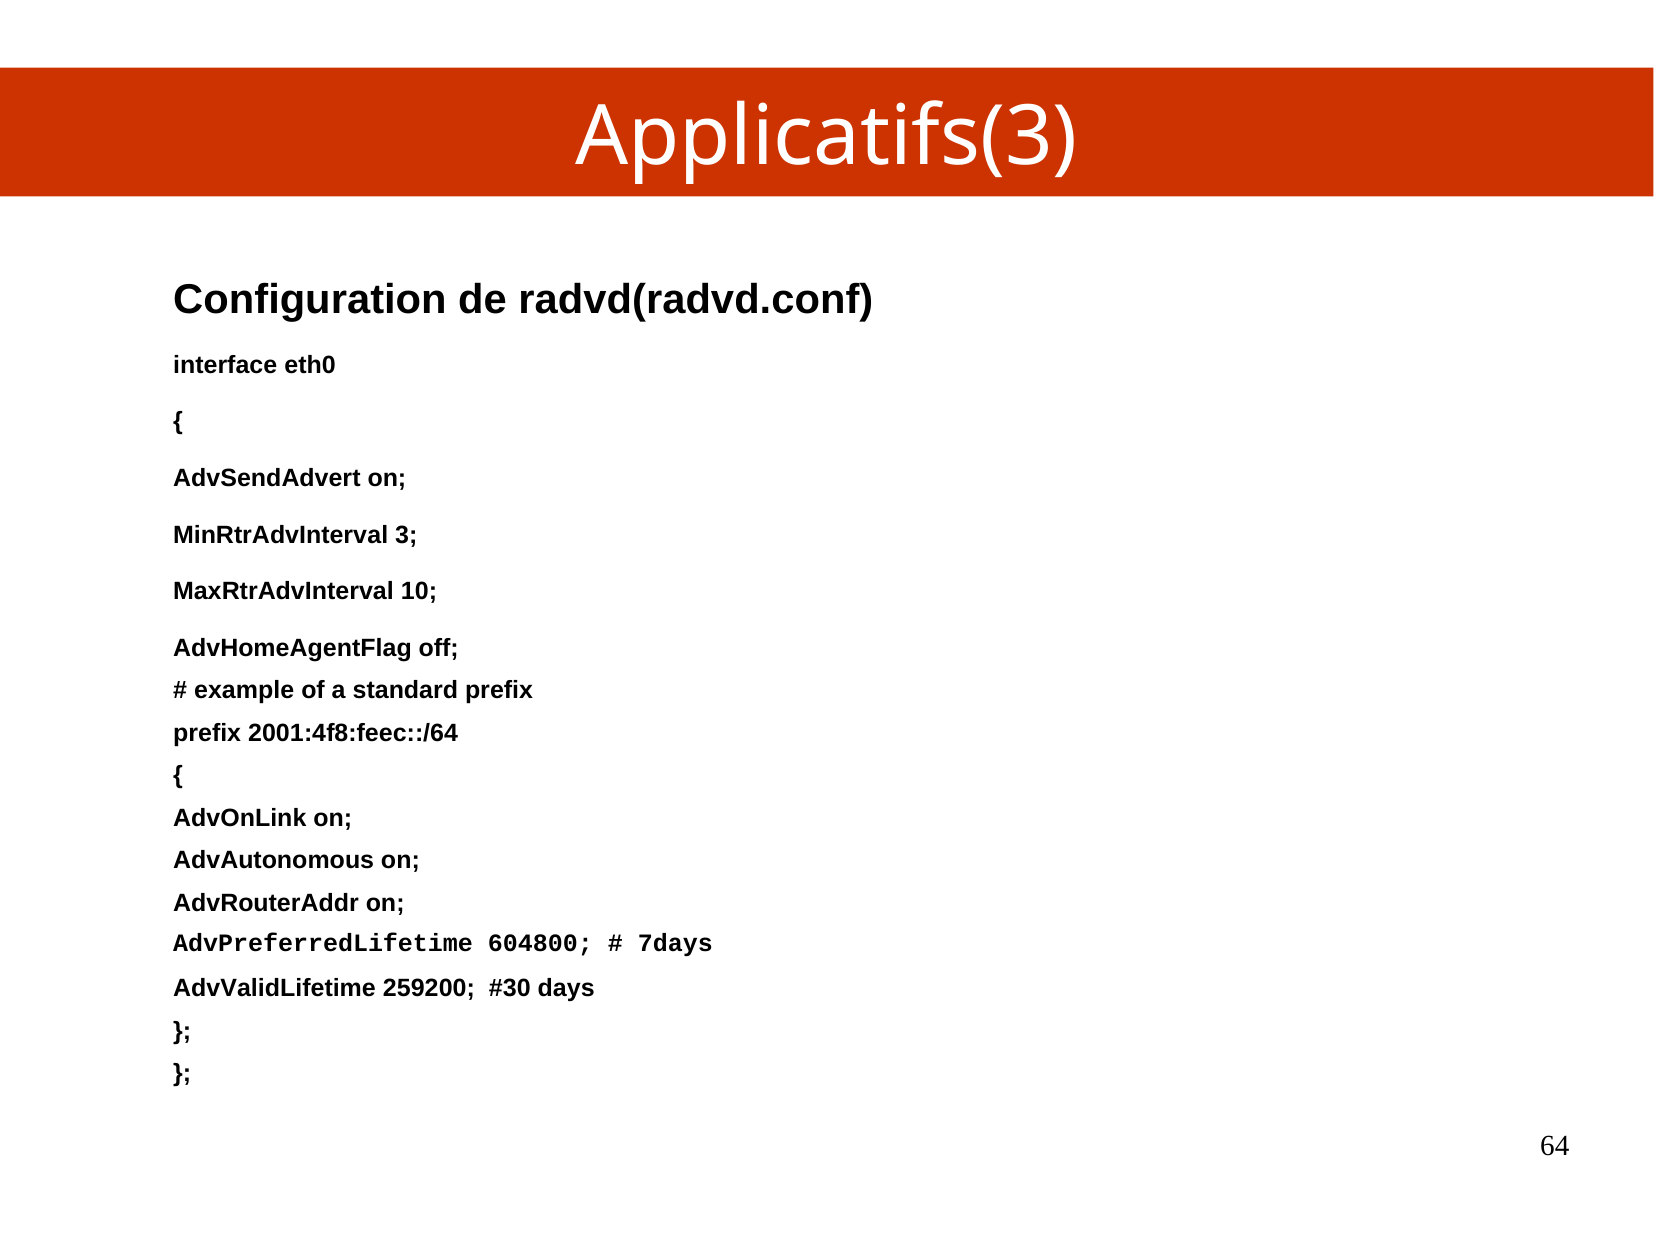

# Applicatifs(3)‏
Configuration de radvd(radvd.conf)‏
interface eth0
{
AdvSendAdvert on;
MinRtrAdvInterval 3;
MaxRtrAdvInterval 10;
AdvHomeAgentFlag off;
# example of a standard prefix
prefix 2001:4f8:feec::/64
{
AdvOnLink on;
AdvAutonomous on;
AdvRouterAddr on;
AdvPreferredLifetime 604800; # 7days
AdvValidLifetime 259200; #30 days
};
};